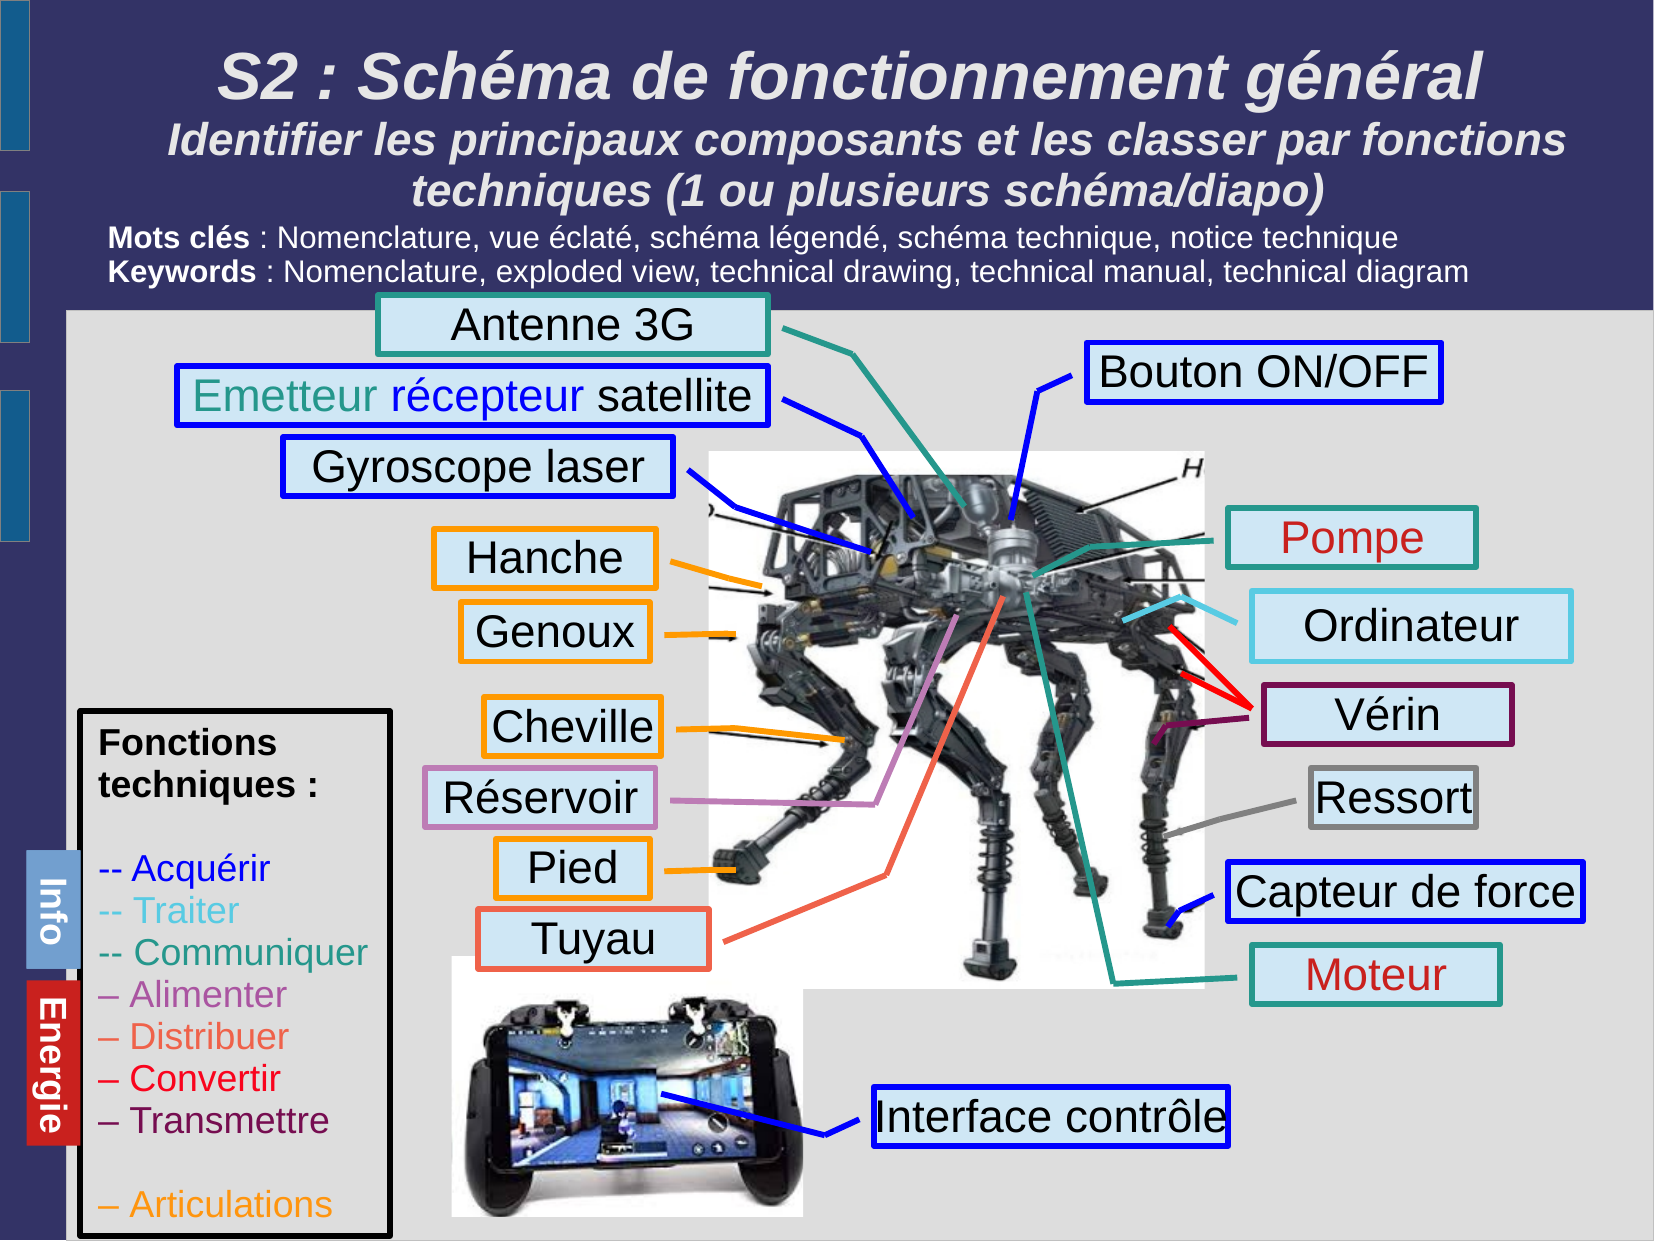

# S2 : Schéma de fonctionnement général Identifier les principaux composants et les classer par fonctions techniques (1 ou plusieurs schéma/diapo)
Mots clés : Nomenclature, vue éclaté, schéma légendé, schéma technique, notice technique
Keywords : Nomenclature, exploded view, technical drawing, technical manual, technical diagram
Antenne 3G
Bouton ON/OFF
Emetteur récepteur satellite
Gyroscope laser
Pompe
Hanche
Ordinateur
Genoux
Vérin
Cheville
Fonctions techniques :
-- Acquérir
-- Traiter
-- Communiquer
– Alimenter
– Distribuer
– Convertir
– Transmettre
– Articulations
Ressort
Réservoir
Pied
Capteur de force
 Info
 Info
 Info
Tuyau
Moteur
 Energie
Interface contrôle